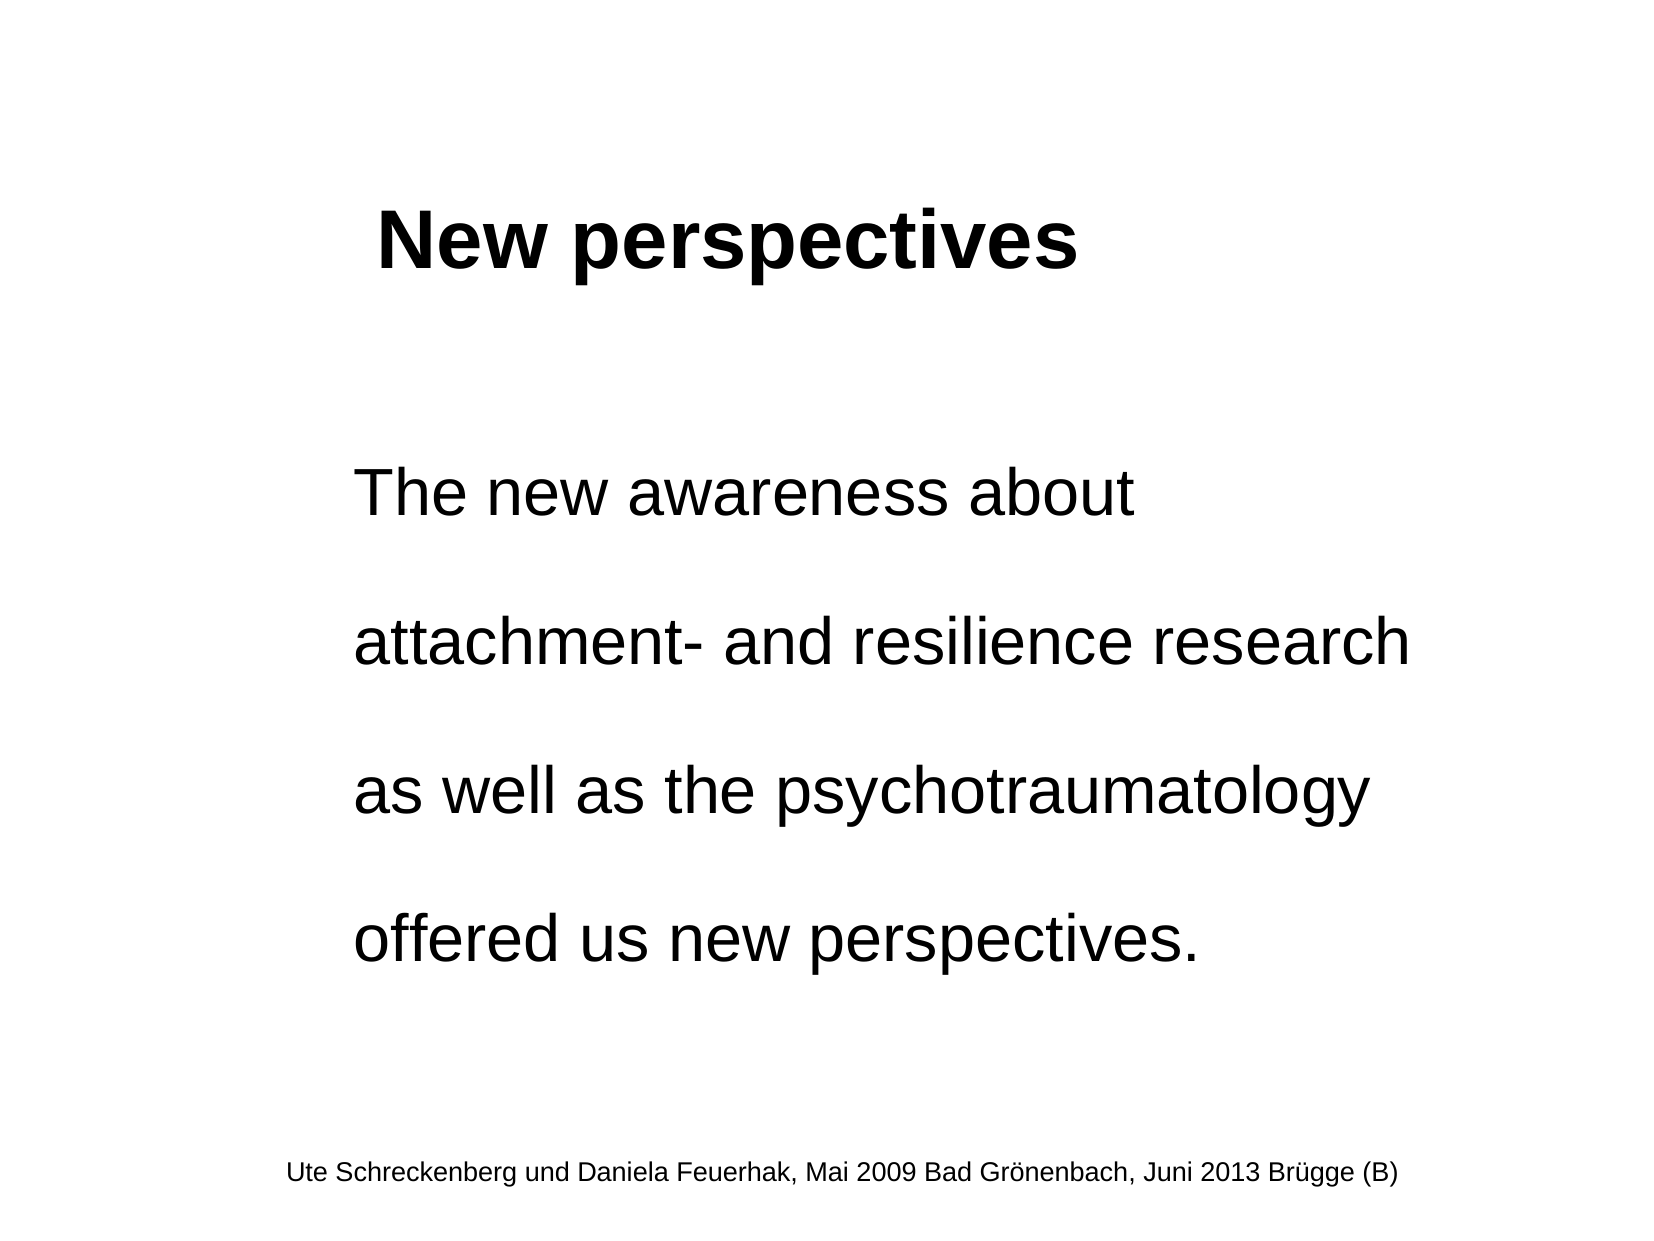

New perspectives
# The new awareness about
 			attachment- and resilience research
 			as well as the psychotraumatology
 			offered us new perspectives.
Ute Schreckenberg und Daniela Feuerhak, Mai 2009 Bad Grönenbach, Juni 2013 Brügge (B)